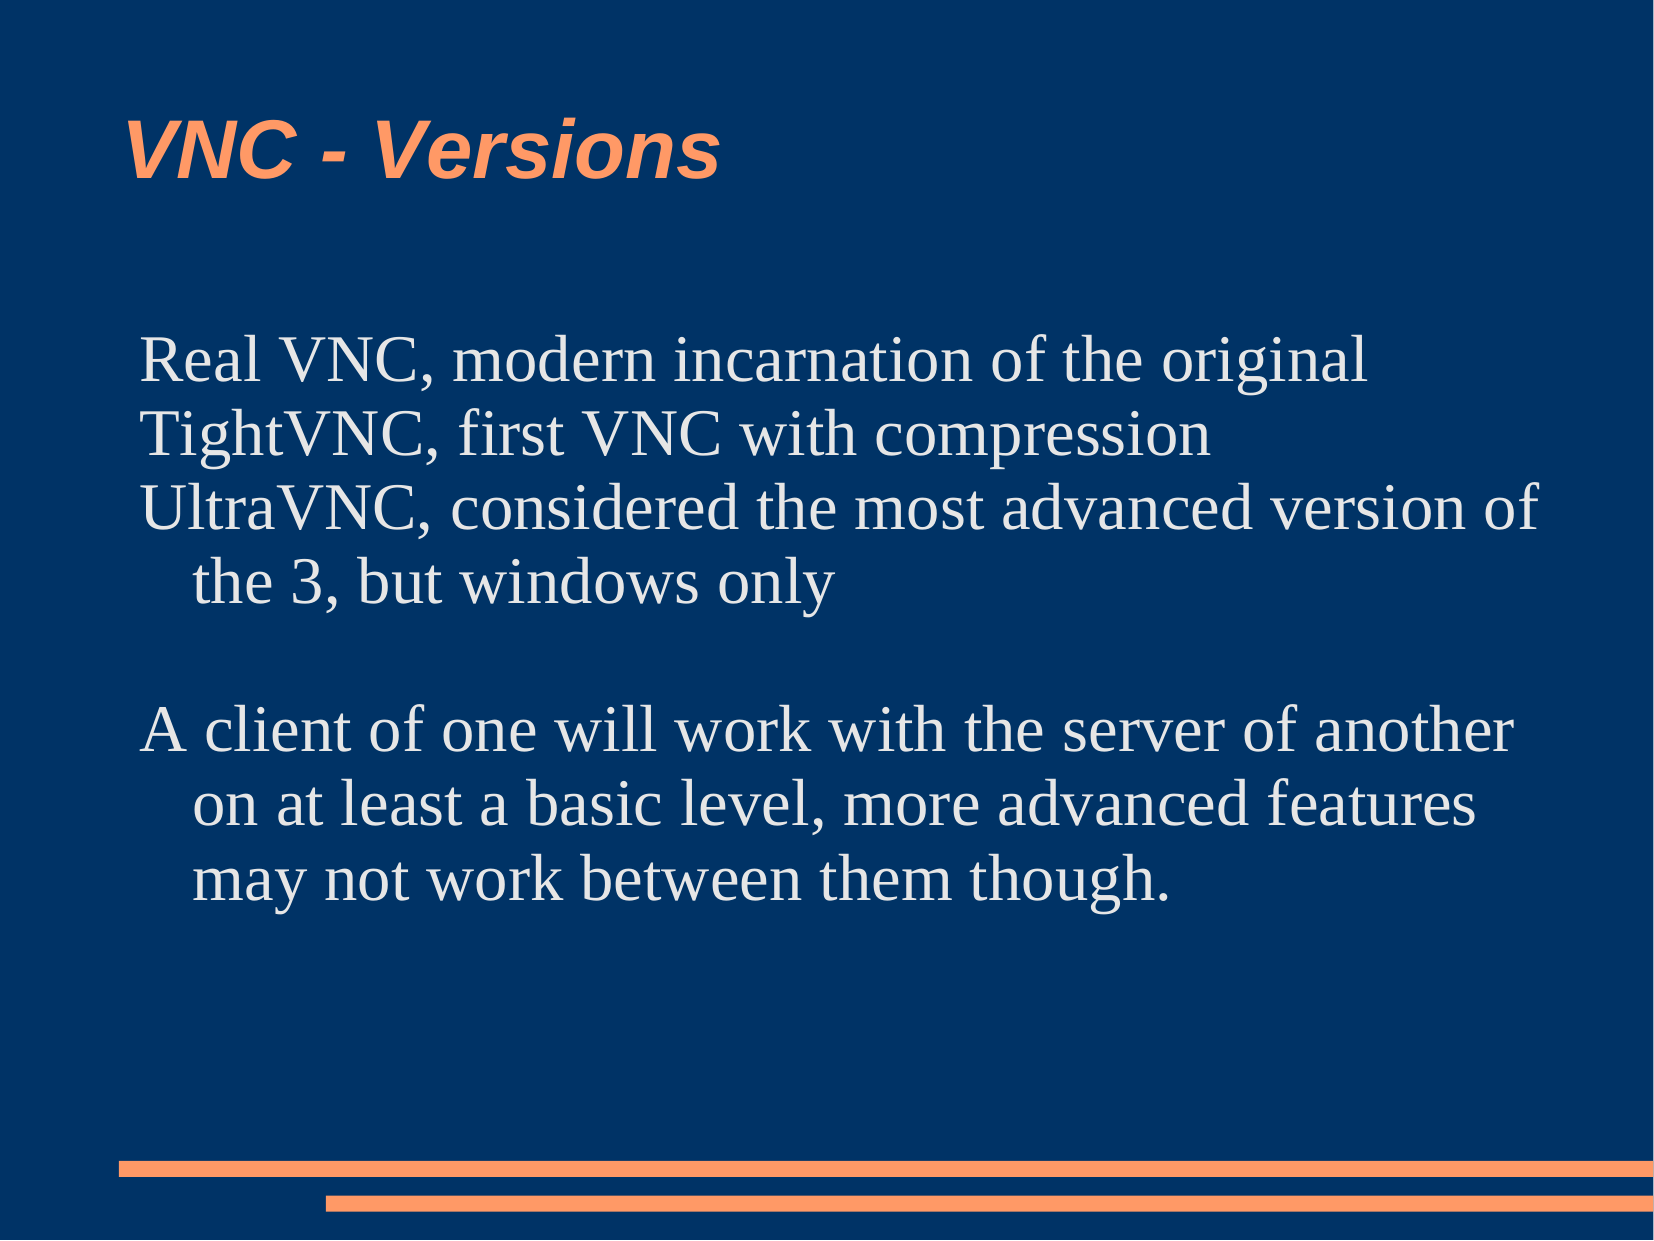

# VNC - Versions
Real VNC, modern incarnation of the original
TightVNC, first VNC with compression
UltraVNC, considered the most advanced version of the 3, but windows only
A client of one will work with the server of another on at least a basic level, more advanced features may not work between them though.